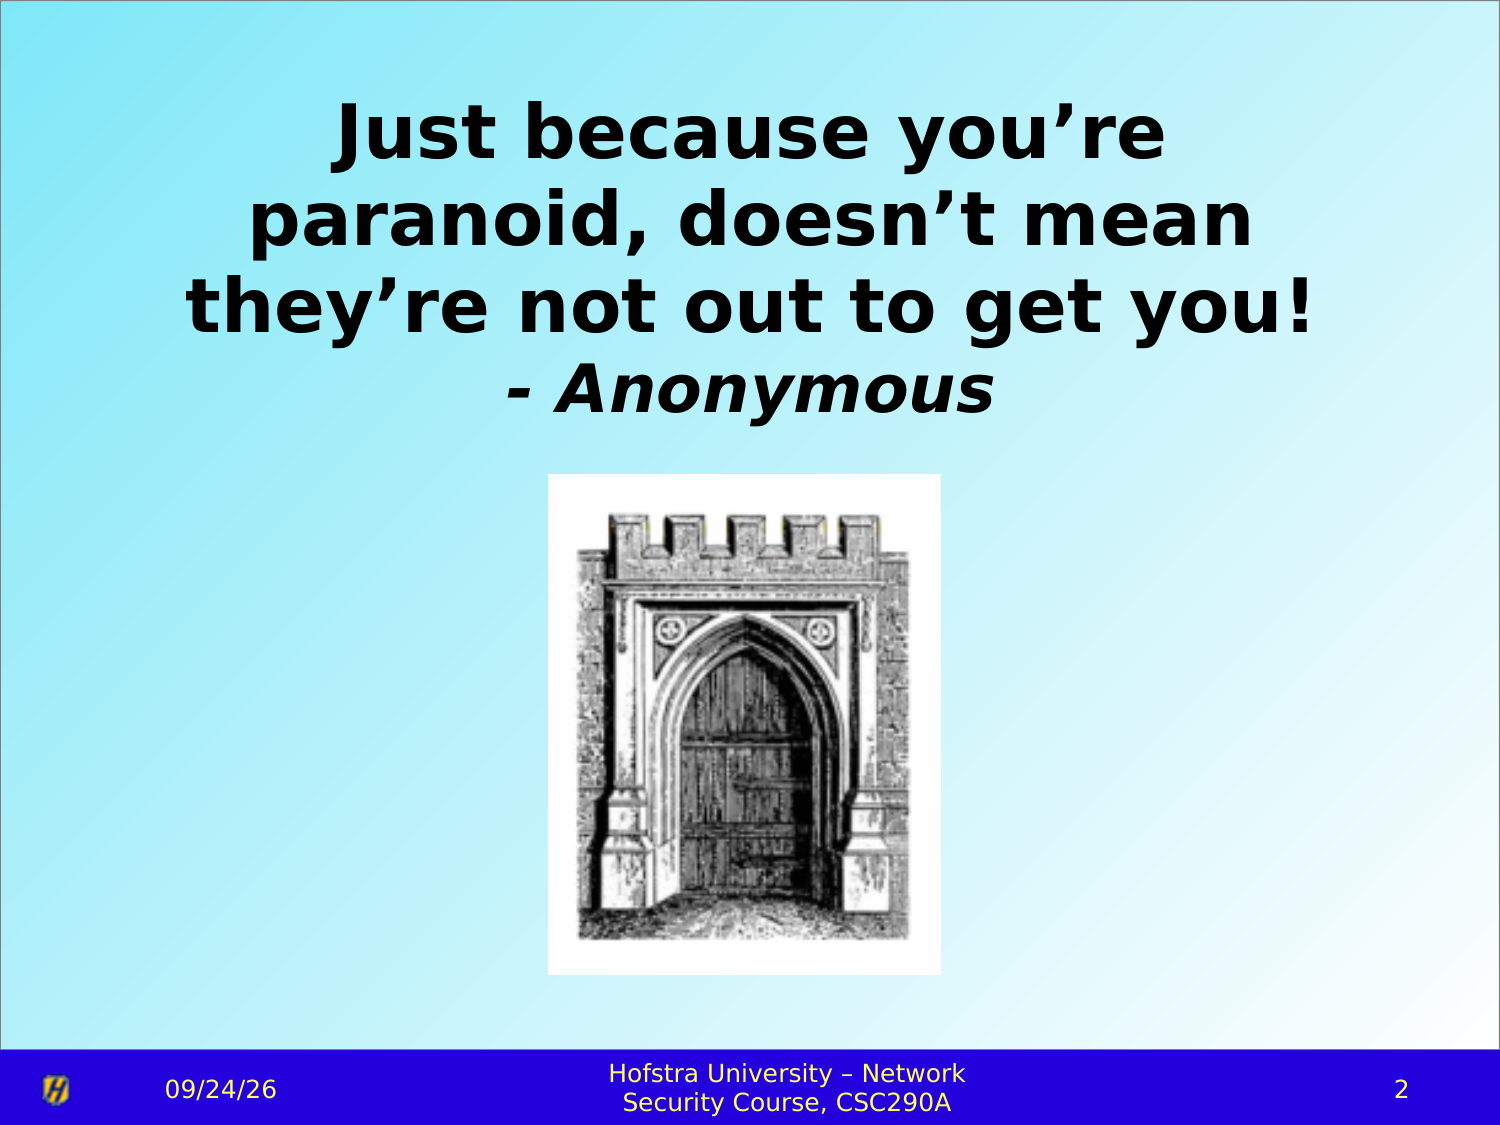

# Just because you’re paranoid, doesn’t mean they’re not out to get you! - Anonymous
2